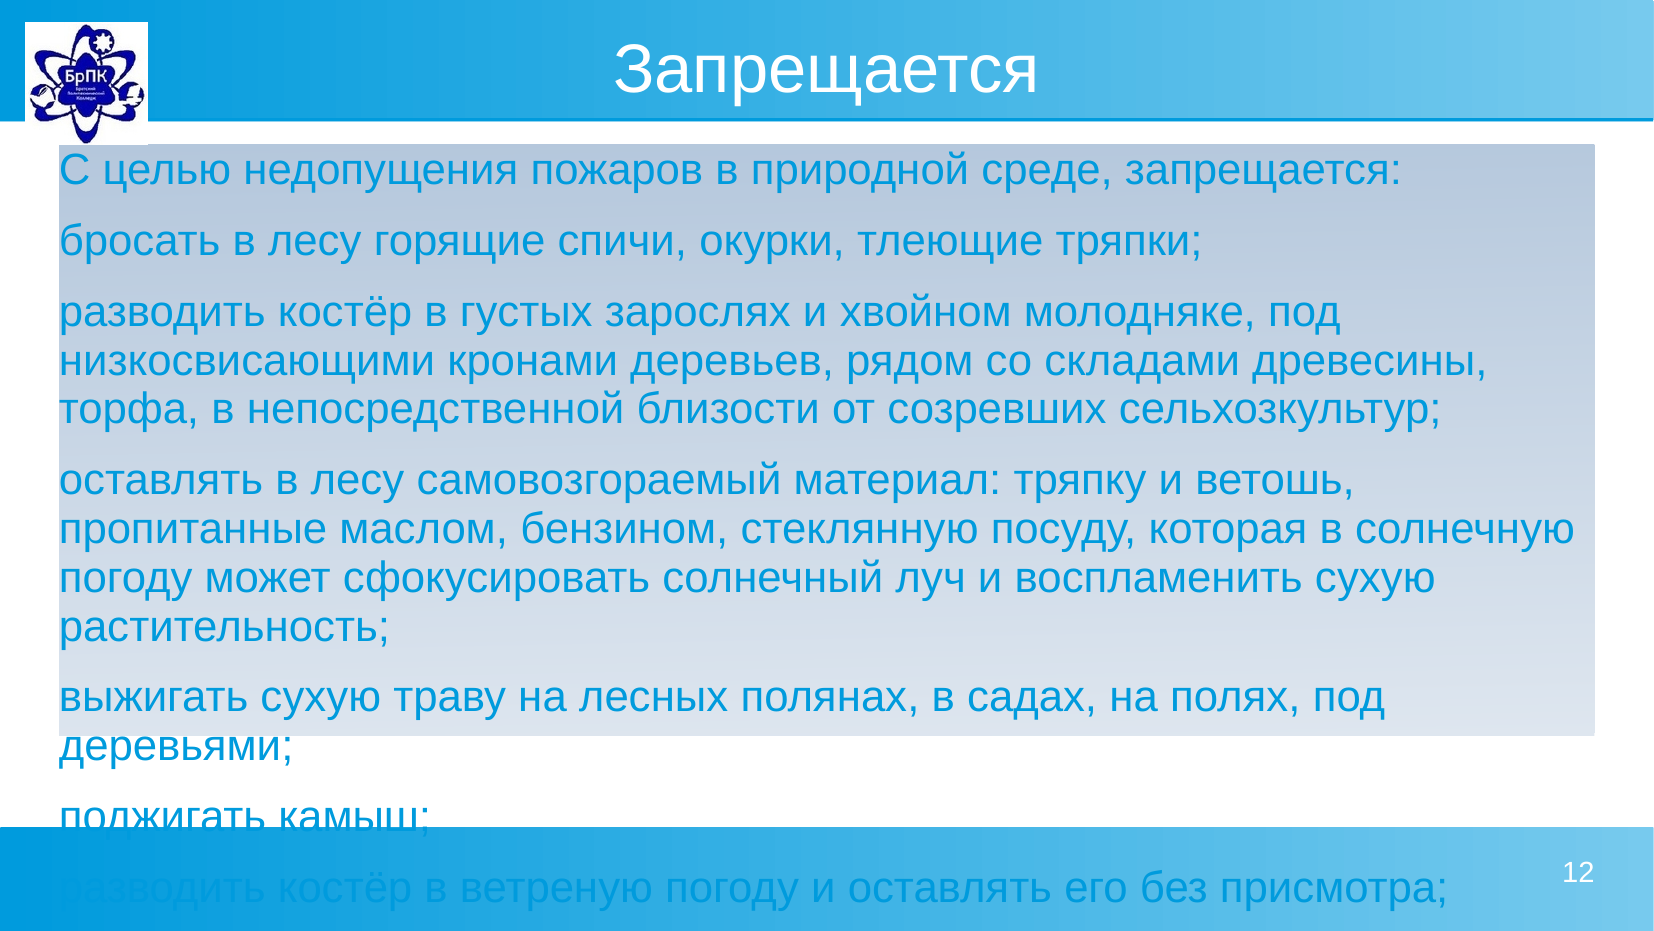

# Запрещается
С целью недопущения пожаров в природной среде, запрещается:
бросать в лесу горящие спичи, окурки, тлеющие тряпки;
разводить костёр в густых зарослях и хвойном молодняке, под низкосвисающими кронами деревьев, рядом со складами древесины, торфа, в непосредственной близости от созревших сельхозкультур;
оставлять в лесу самовозгораемый материал: тряпку и ветошь, пропитанные маслом, бензином, стеклянную посуду, которая в солнечную погоду может сфокусировать солнечный луч и воспламенить сухую растительность;
выжигать сухую траву на лесных полянах, в садах, на полях, под деревьями;
поджигать камыш;
разводить костёр в ветреную погоду и оставлять его без присмотра;
оставлять костёр горящим после покидания стоянки.
12